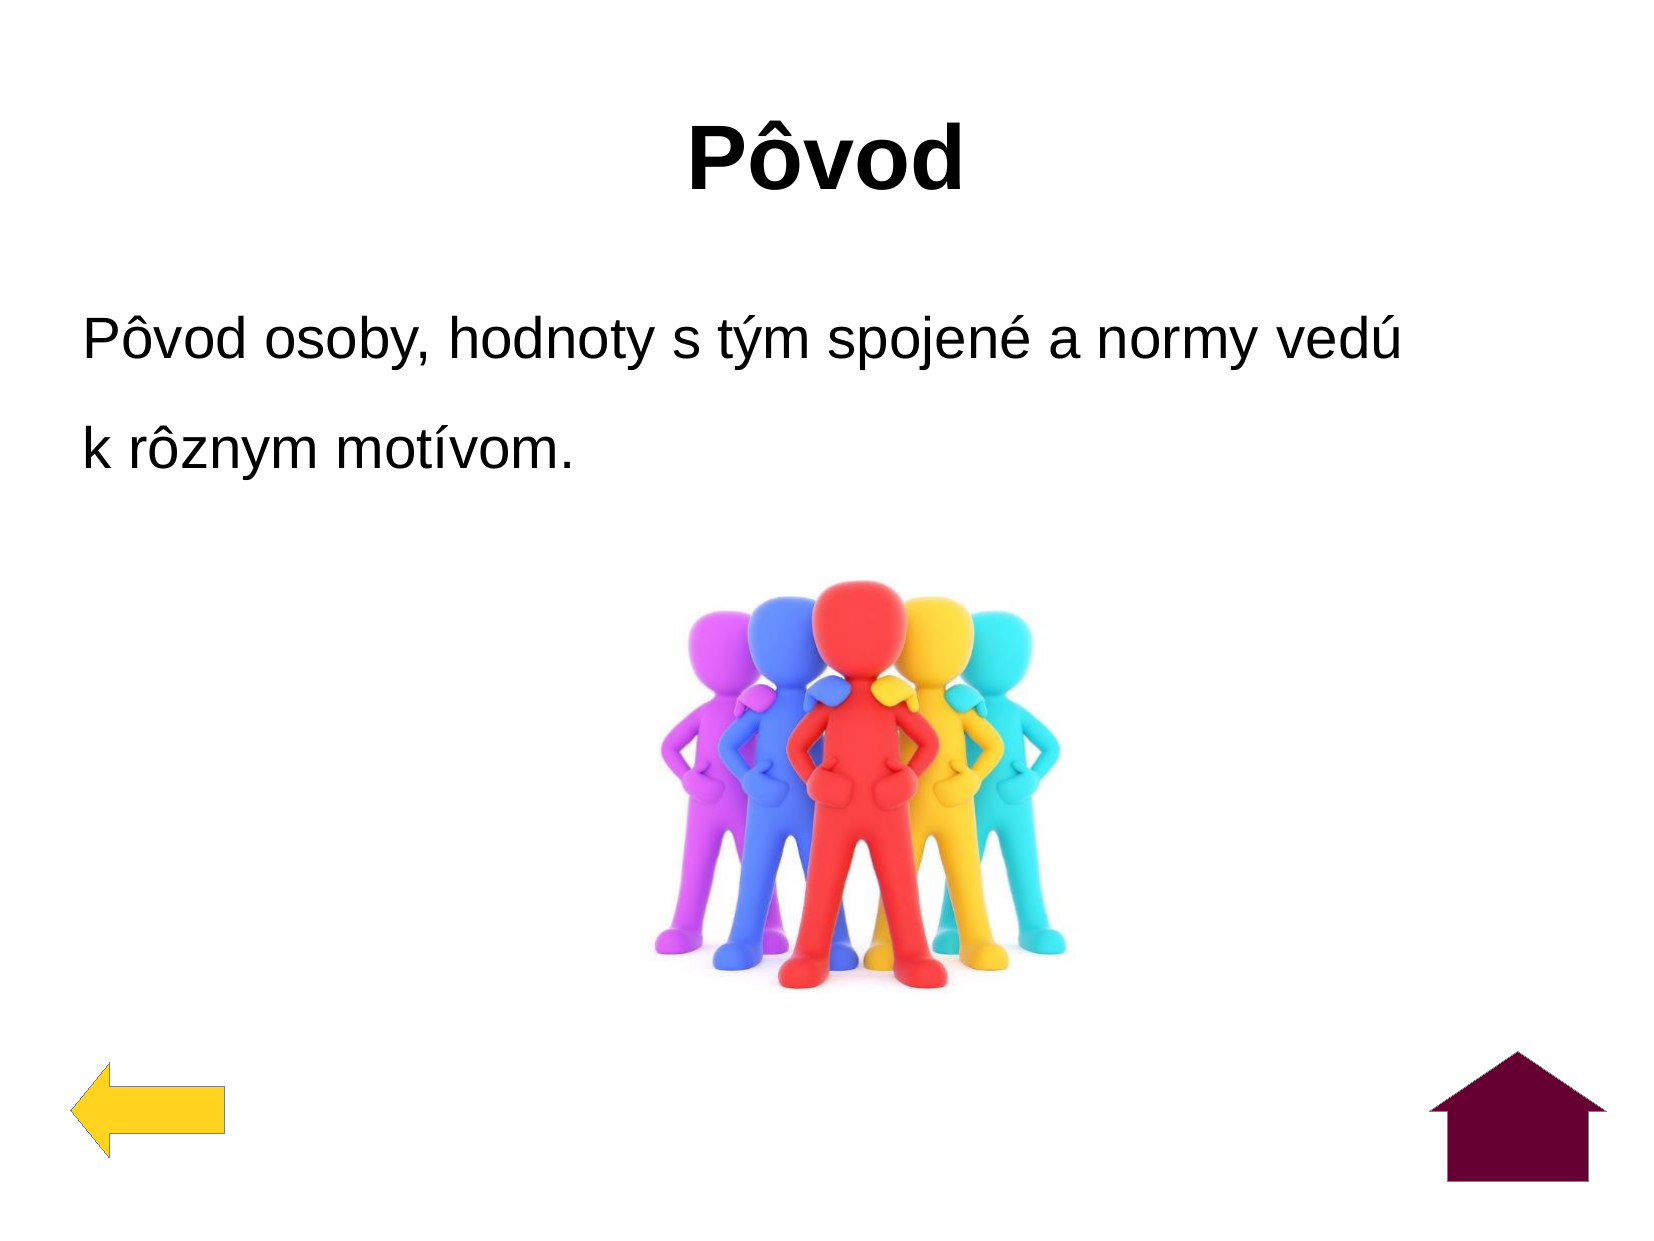

# Pôvod
Pôvod osoby, hodnoty s tým spojené a normy vedú
k rôznym motívom.